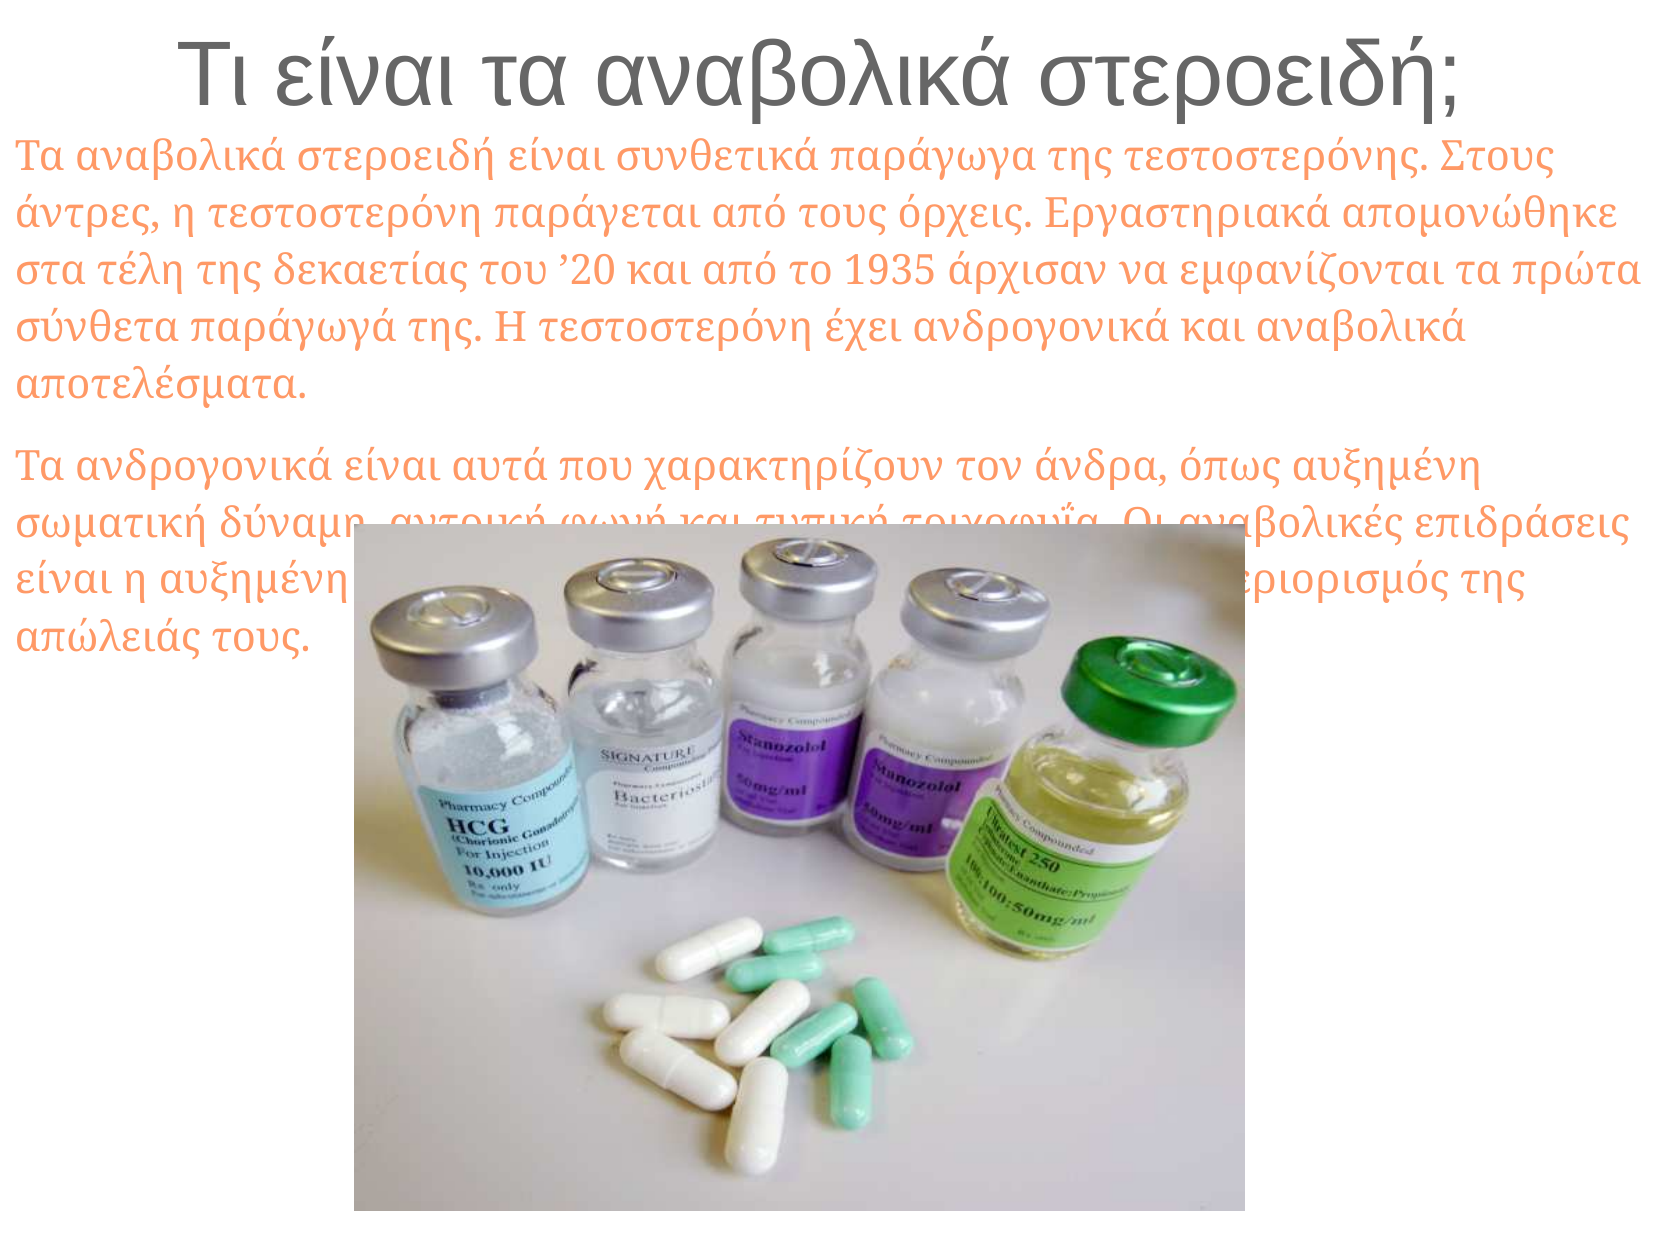

# Τι είναι τα αναβολικά στεροειδή;
Τα αναβολικά στεροειδή είναι συνθετικά παράγωγα της τεστοστερόνης. Στους άντρες, η τεστοστερόνη παράγεται από τους όρχεις. Εργαστηριακά απομονώθηκε στα τέλη της δεκαετίας του ’20 και από το 1935 άρχισαν να εμφανίζονται τα πρώτα σύνθετα παράγωγά της. Η τεστοστερόνη έχει ανδρογονικά και αναβολικά αποτελέσματα.
Τα ανδρογονικά είναι αυτά που χαρακτηρίζουν τον άνδρα, όπως αυξημένη σωματική δύναμη, αντρική φωνή και τυπική τριχοφυΐα. Οι αναβολικές επιδράσεις είναι η αυξημένη σύνθεση πρωτεϊνών στον οργανισμό και ο περιορισμός της απώλειάς τους.